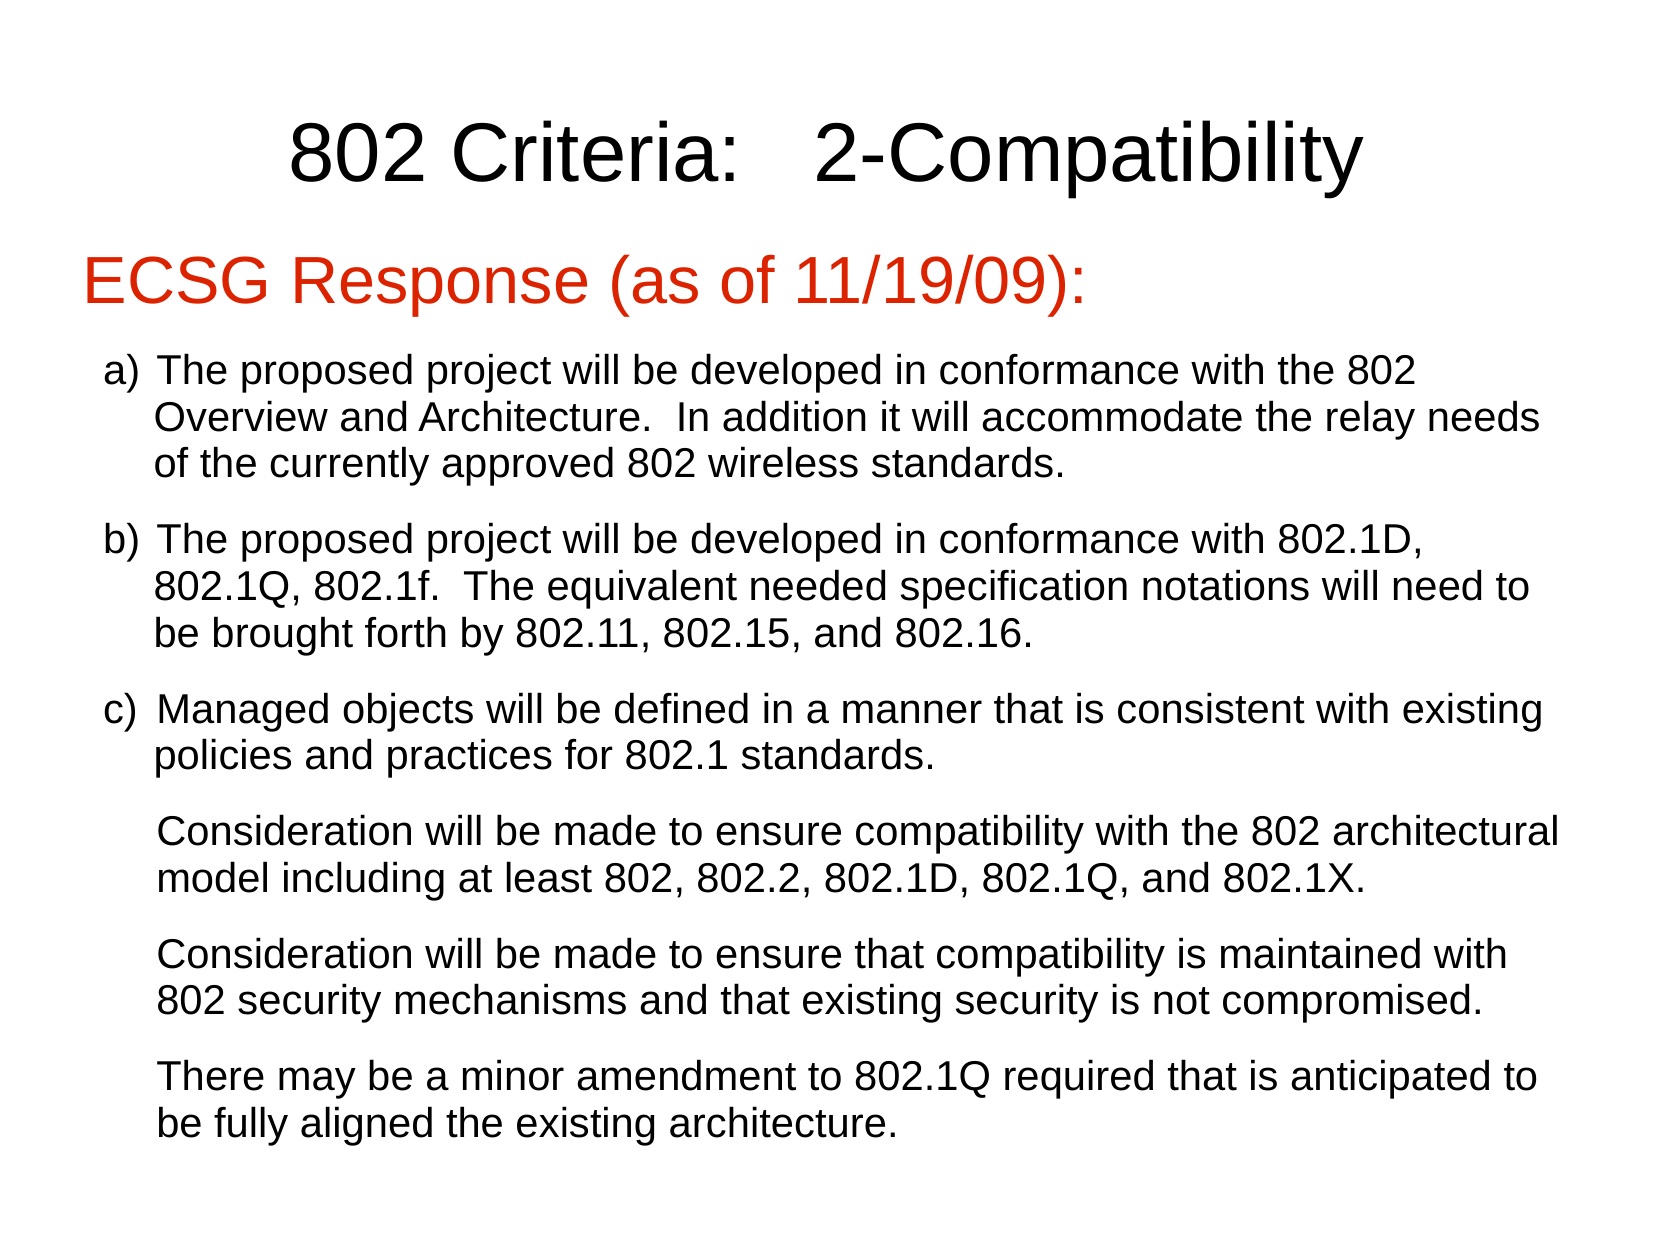

# 802 Criteria:	2-Compatibility
ECSG Response (as of 11/19/09):
The proposed project will be developed in conformance with the 802 Overview and Architecture. In addition it will accommodate the relay needs of the currently approved 802 wireless standards.
The proposed project will be developed in conformance with 802.1D, 802.1Q, 802.1f. The equivalent needed specification notations will need to be brought forth by 802.11, 802.15, and 802.16.
Managed objects will be defined in a manner that is consistent with existing policies and practices for 802.1 standards.
Consideration will be made to ensure compatibility with the 802 architectural model including at least 802, 802.2, 802.1D, 802.1Q, and 802.1X.
Consideration will be made to ensure that compatibility is maintained with 802 security mechanisms and that existing security is not compromised.
There may be a minor amendment to 802.1Q required that is anticipated to be fully aligned the existing architecture.